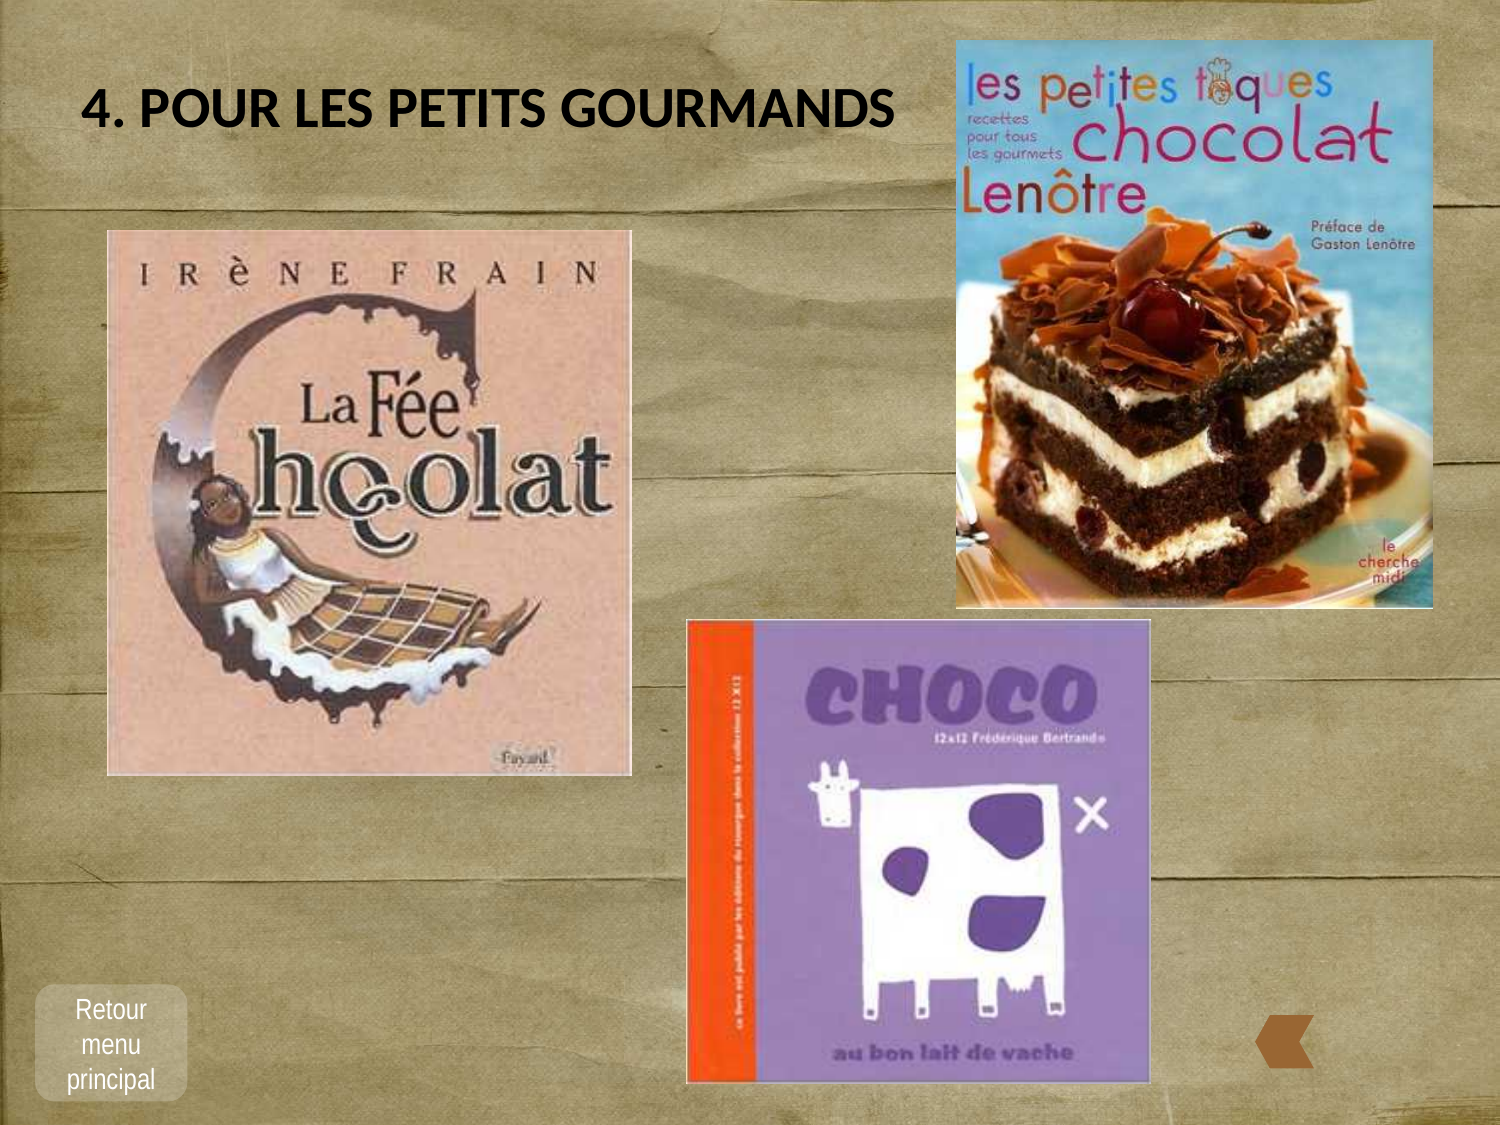

#
4. POUR LES PETITS GOURMANDS
Retour menu
principal